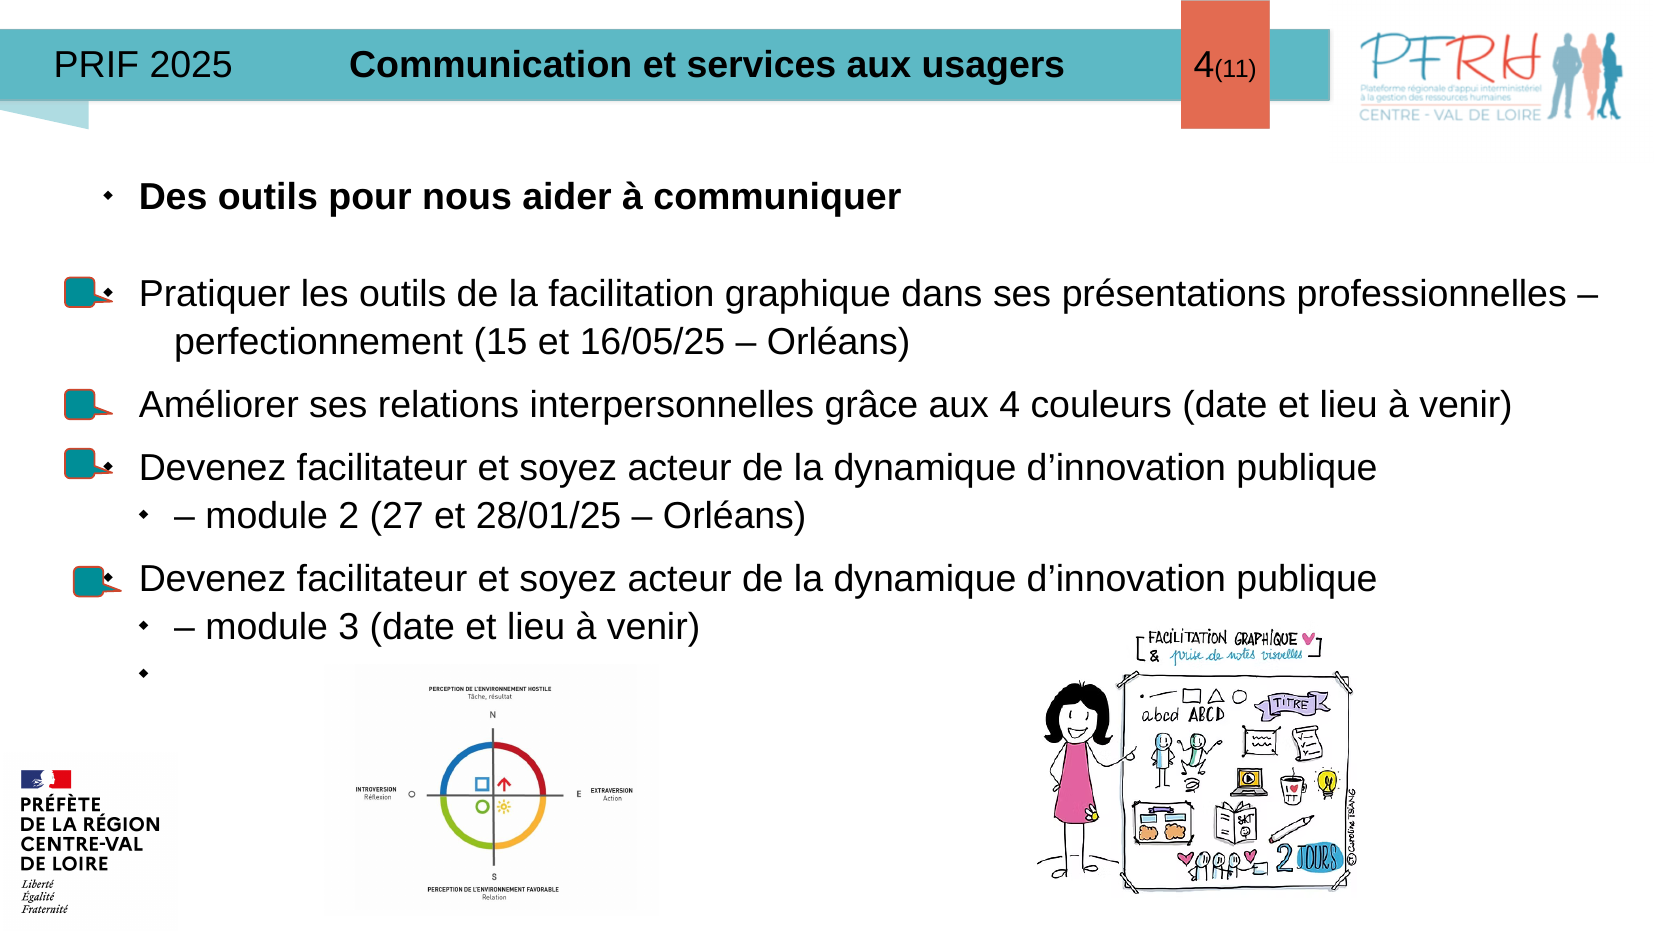

4(11)
PRIF 2025		Communication et services aux usagers
Des outils pour nous aider à communiquer
Pratiquer les outils de la facilitation graphique dans ses présentations professionnelles –
perfectionnement (15 et 16/05/25 – Orléans)
Améliorer ses relations interpersonnelles grâce aux 4 couleurs (date et lieu à venir)
Devenez facilitateur et soyez acteur de la dynamique d’innovation publique
– module 2 (27 et 28/01/25 – Orléans)
Devenez facilitateur et soyez acteur de la dynamique d’innovation publique
– module 3 (date et lieu à venir)